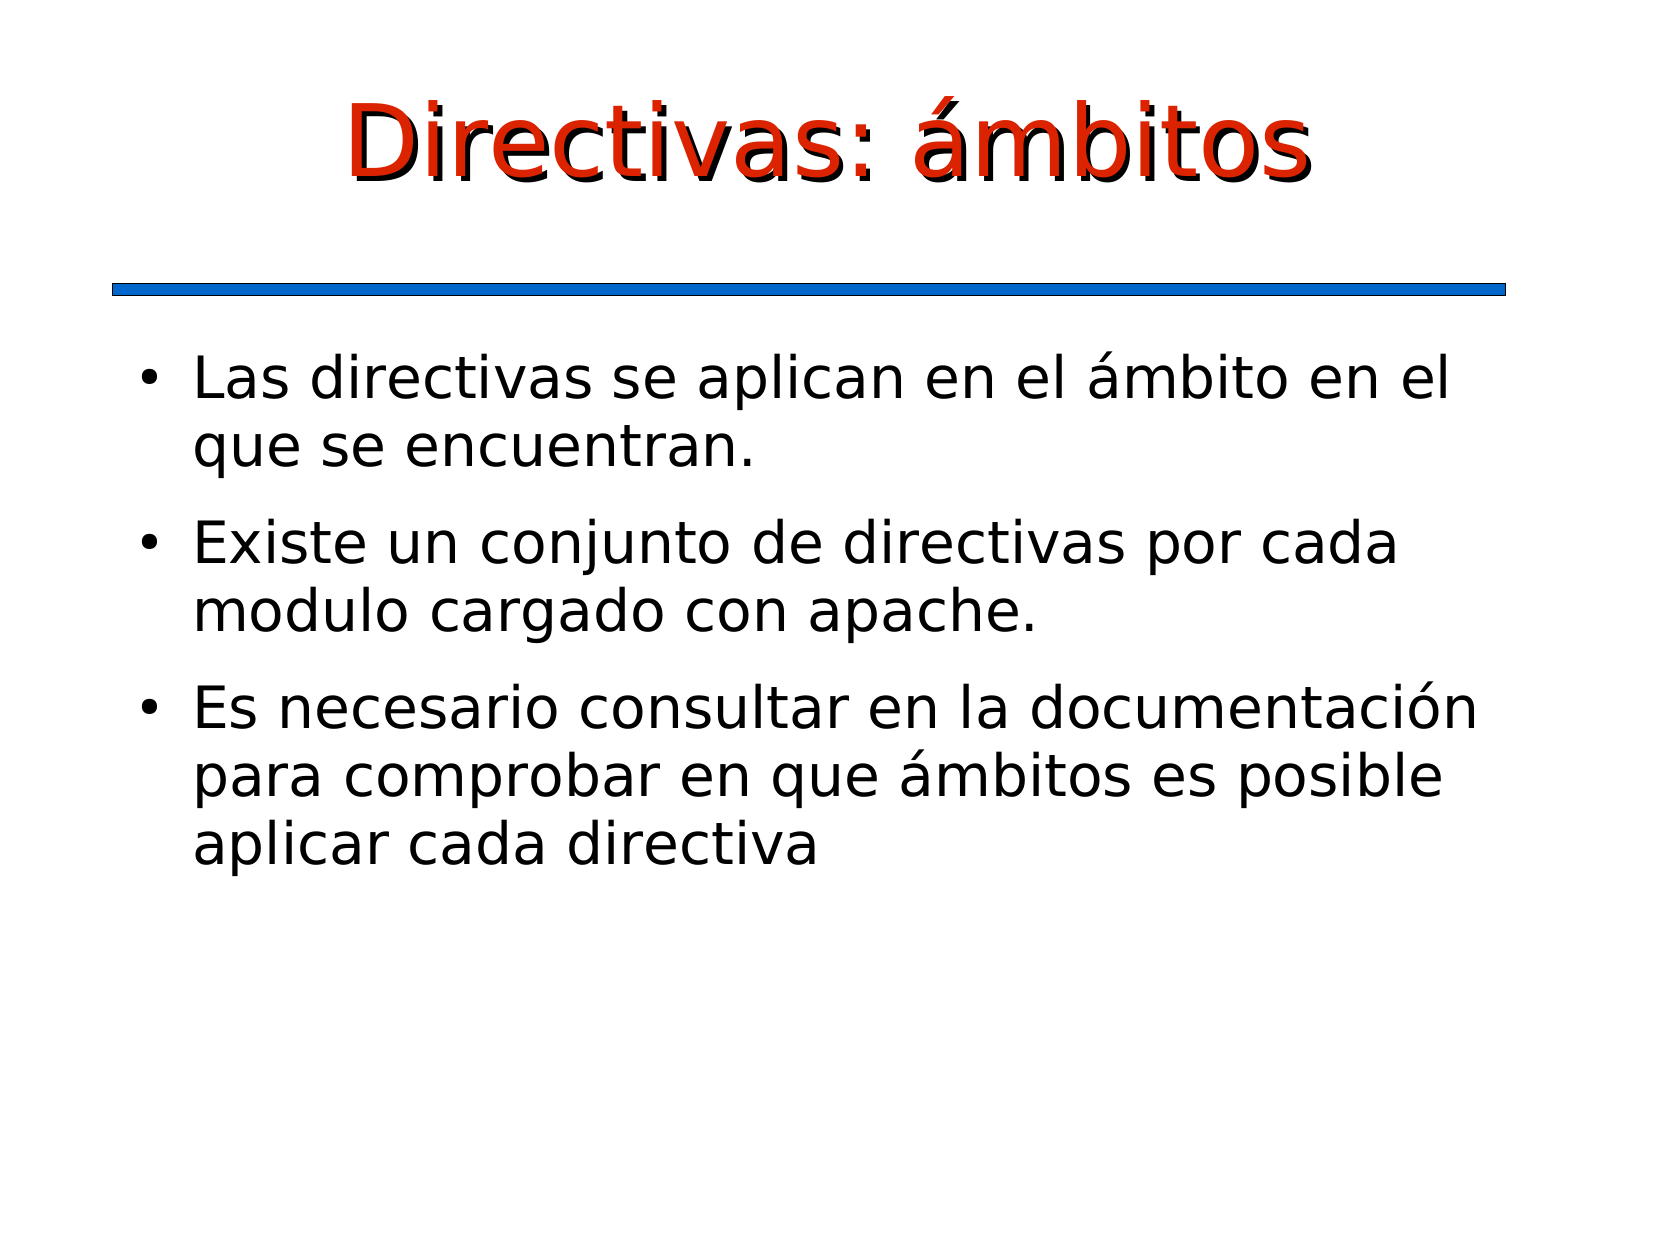

# Directivas: ámbitos
Las directivas se aplican en el ámbito en el que se encuentran.
Existe un conjunto de directivas por cada modulo cargado con apache.
Es necesario consultar en la documentación para comprobar en que ámbitos es posible aplicar cada directiva